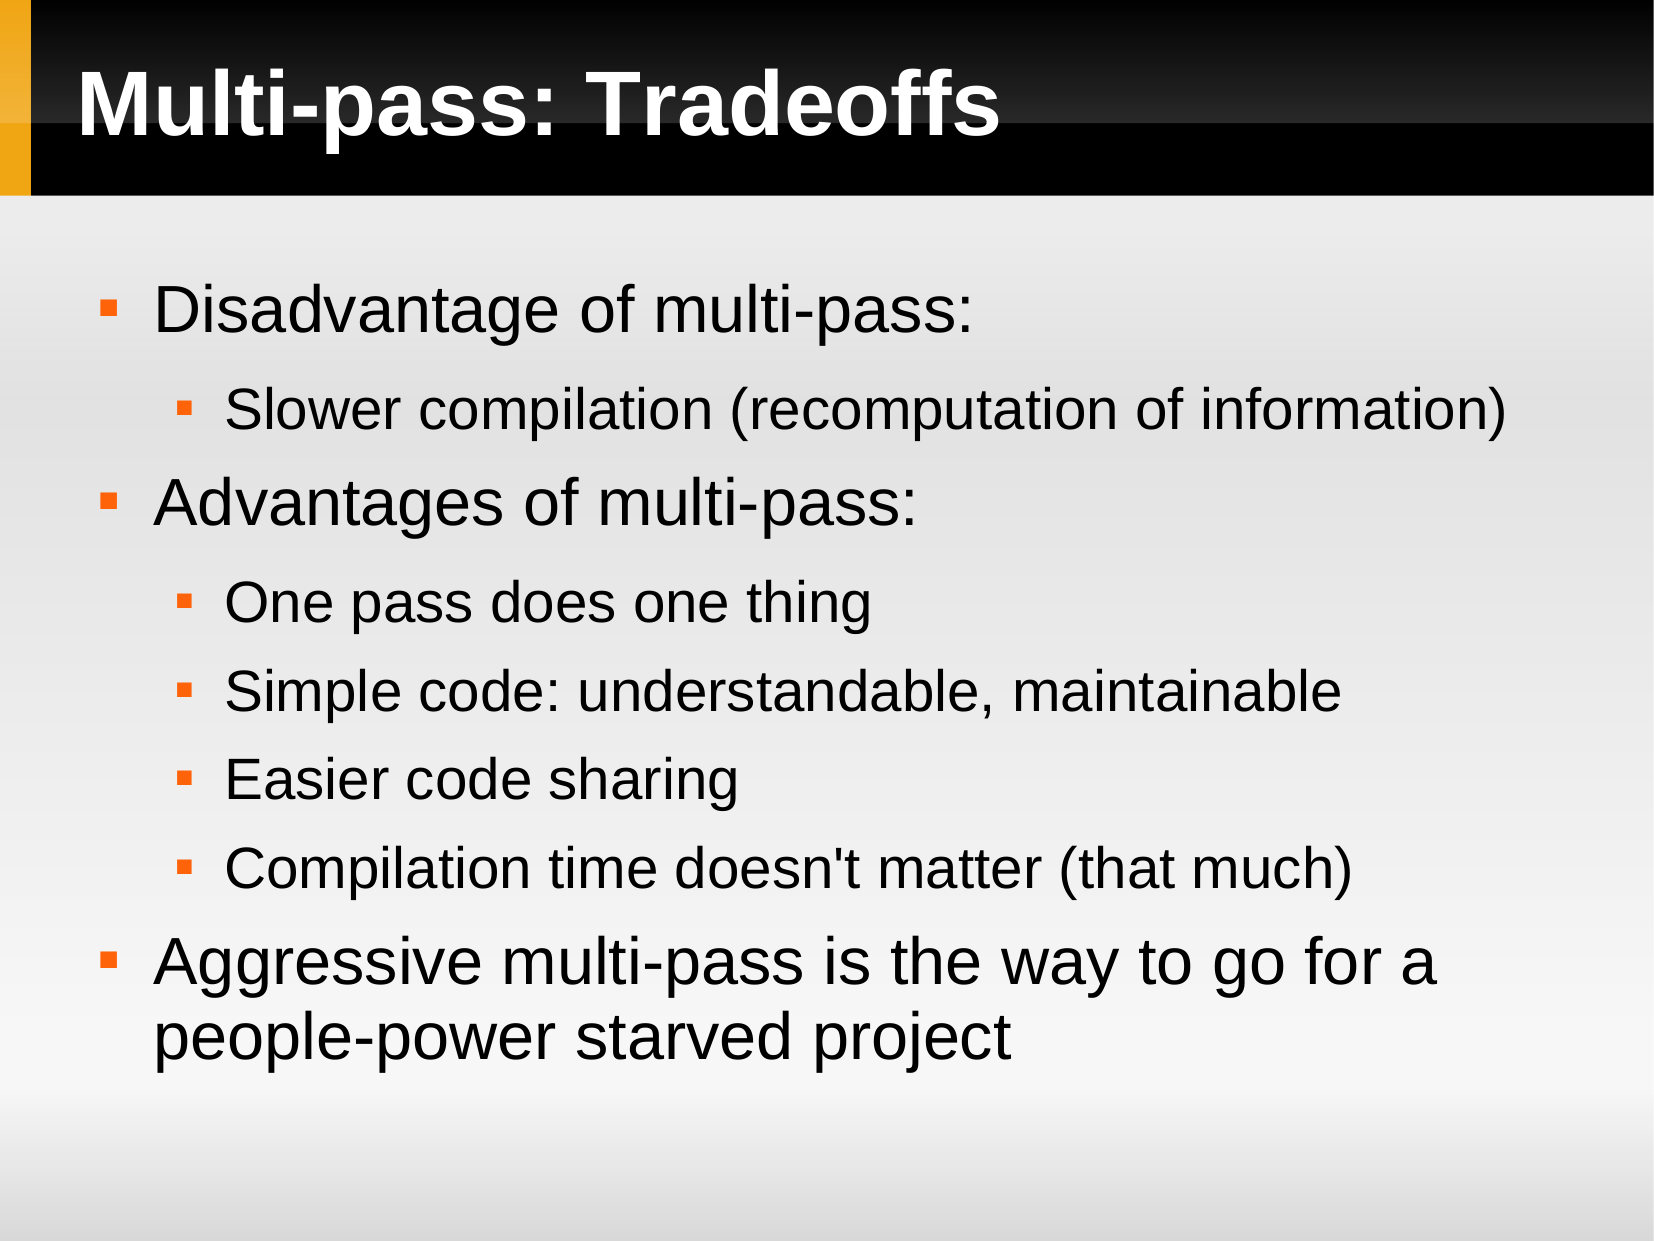

# Multi-pass: Tradeoffs
Disadvantage of multi-pass:
Slower compilation (recomputation of information)
Advantages of multi-pass:
One pass does one thing
Simple code: understandable, maintainable
Easier code sharing
Compilation time doesn't matter (that much)
Aggressive multi-pass is the way to go for a people-power starved project